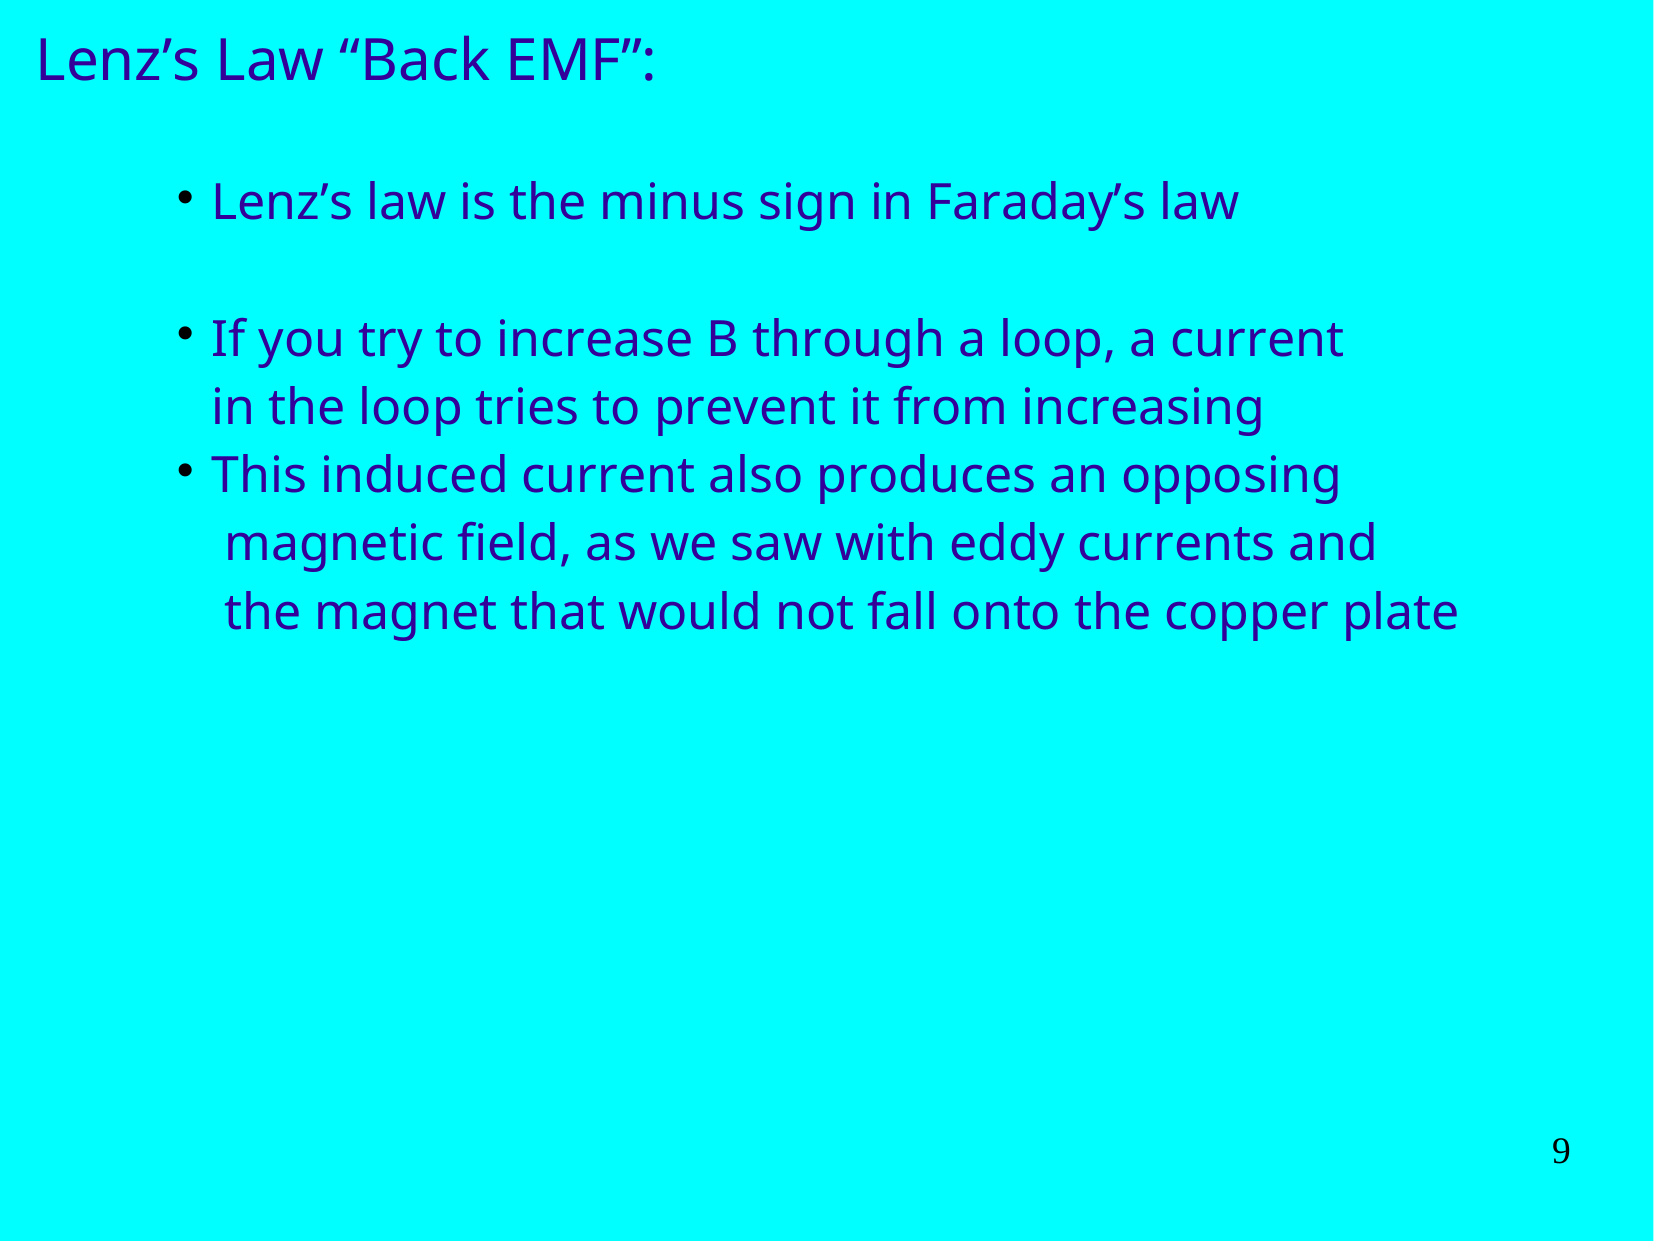

Lenz’s Law “Back EMF”:
Lenz’s law is the minus sign in Faraday’s law
If you try to increase B through a loop, a current
in the loop tries to prevent it from increasing
This induced current also produces an opposing
 magnetic field, as we saw with eddy currents and
 the magnet that would not fall onto the copper plate
9